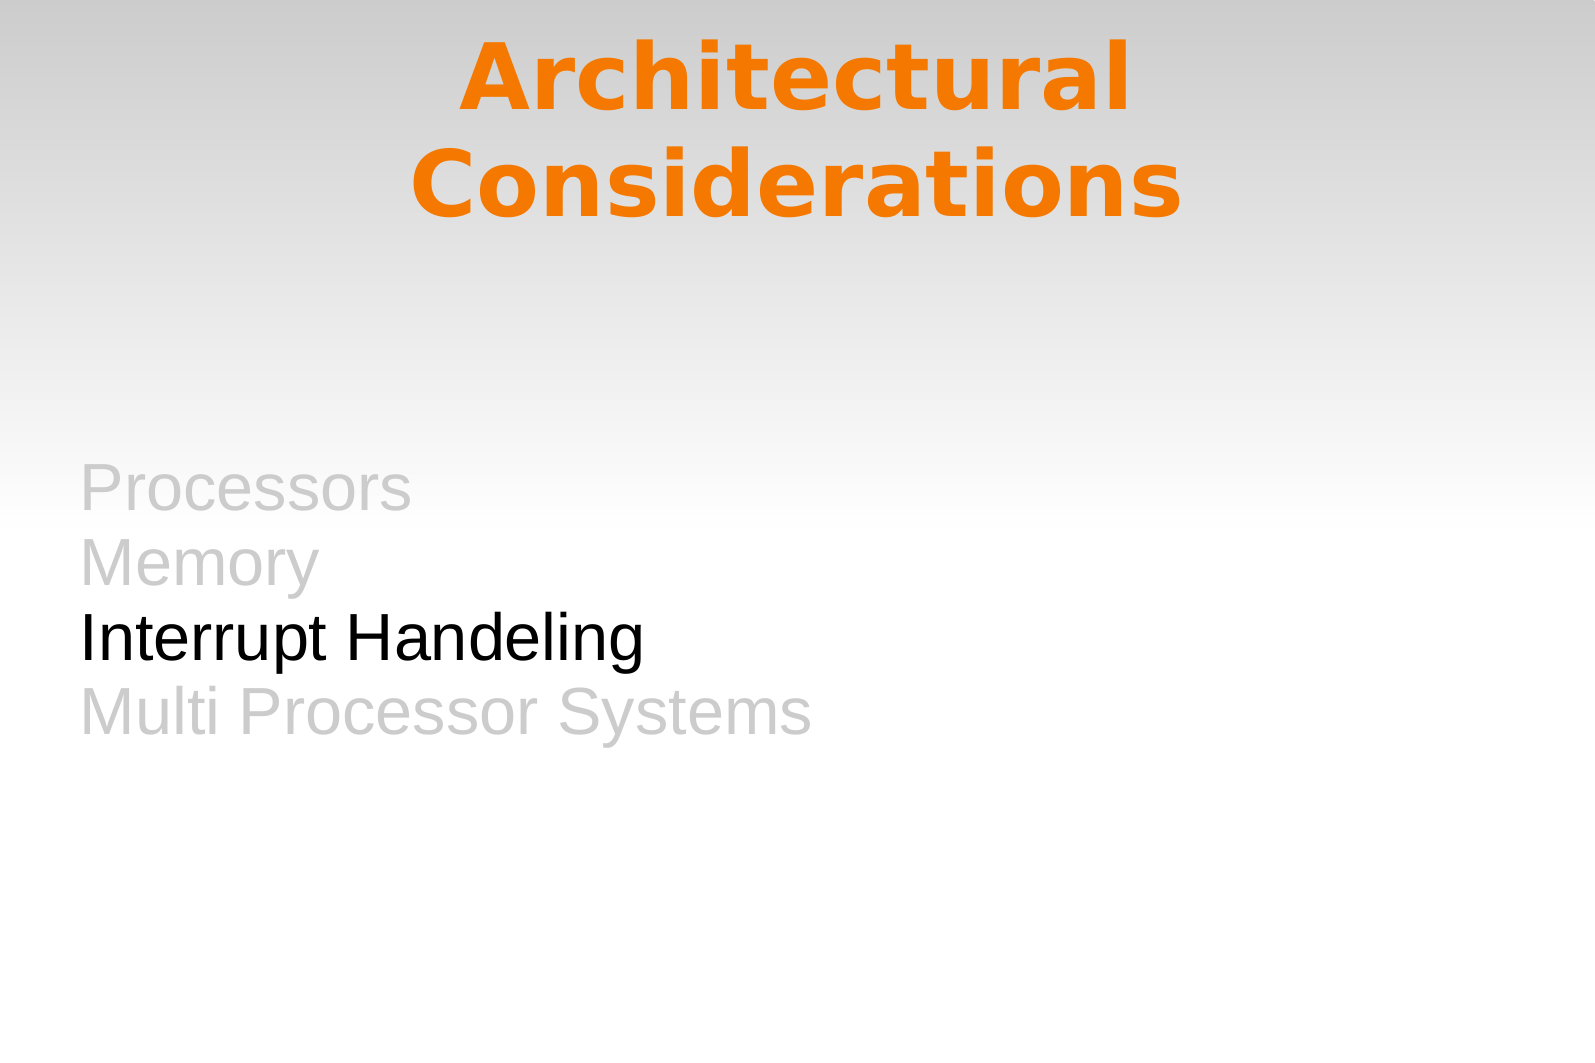

# Architectural Considerations
Processors
Memory
Interrupt Handeling
Multi Processor Systems